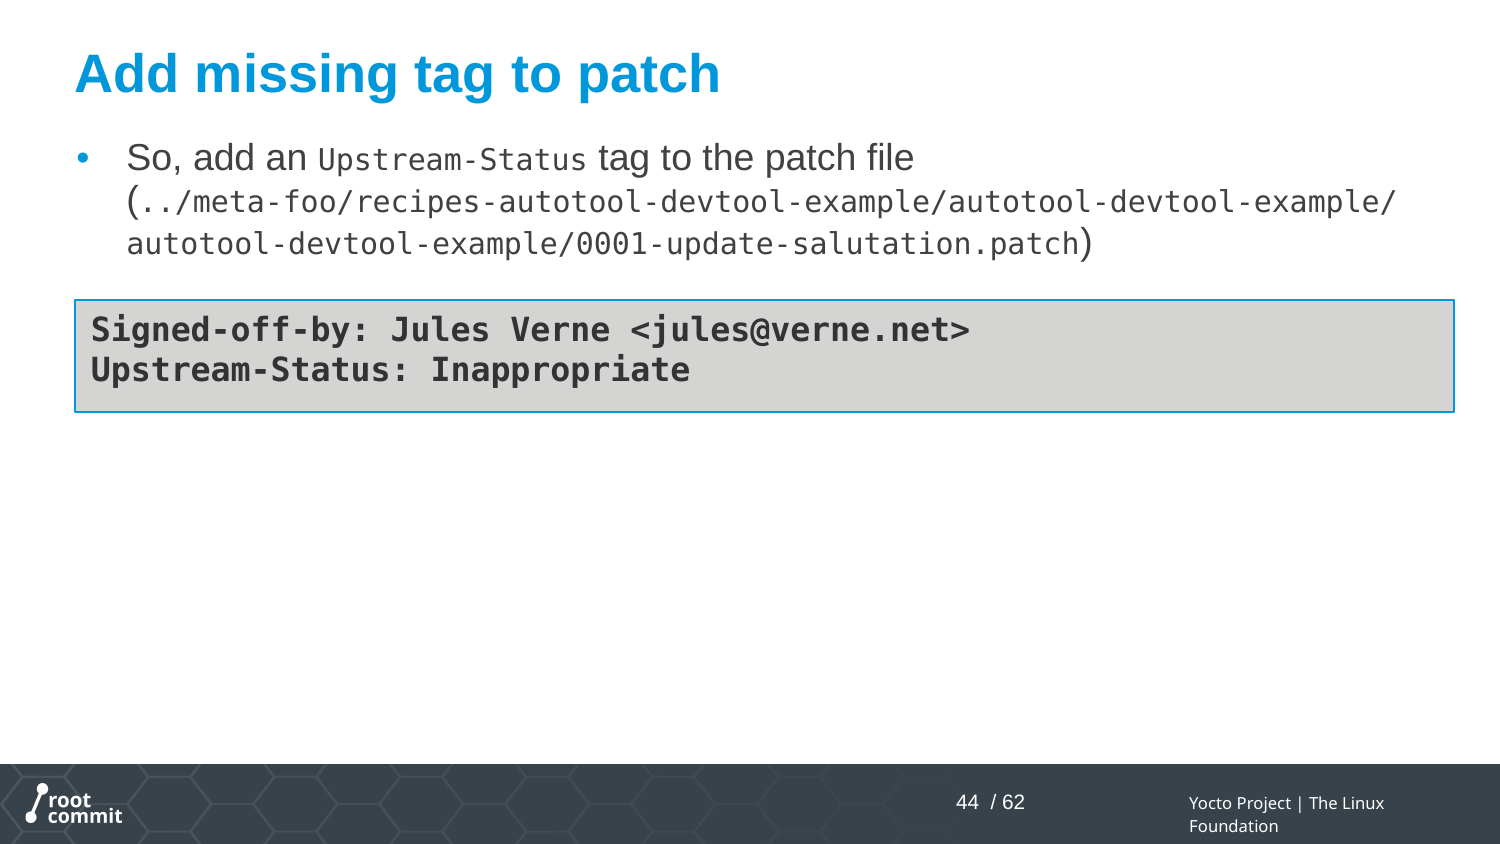

Add missing tag to patch
So, add an Upstream-Status tag to the patch file
(../meta-foo/recipes-autotool-devtool-example/autotool-devtool-example/autotool-devtool-example/0001-update-salutation.patch)
Signed-off-by: Jules Verne <jules@verne.net>
Upstream-Status: Inappropriate